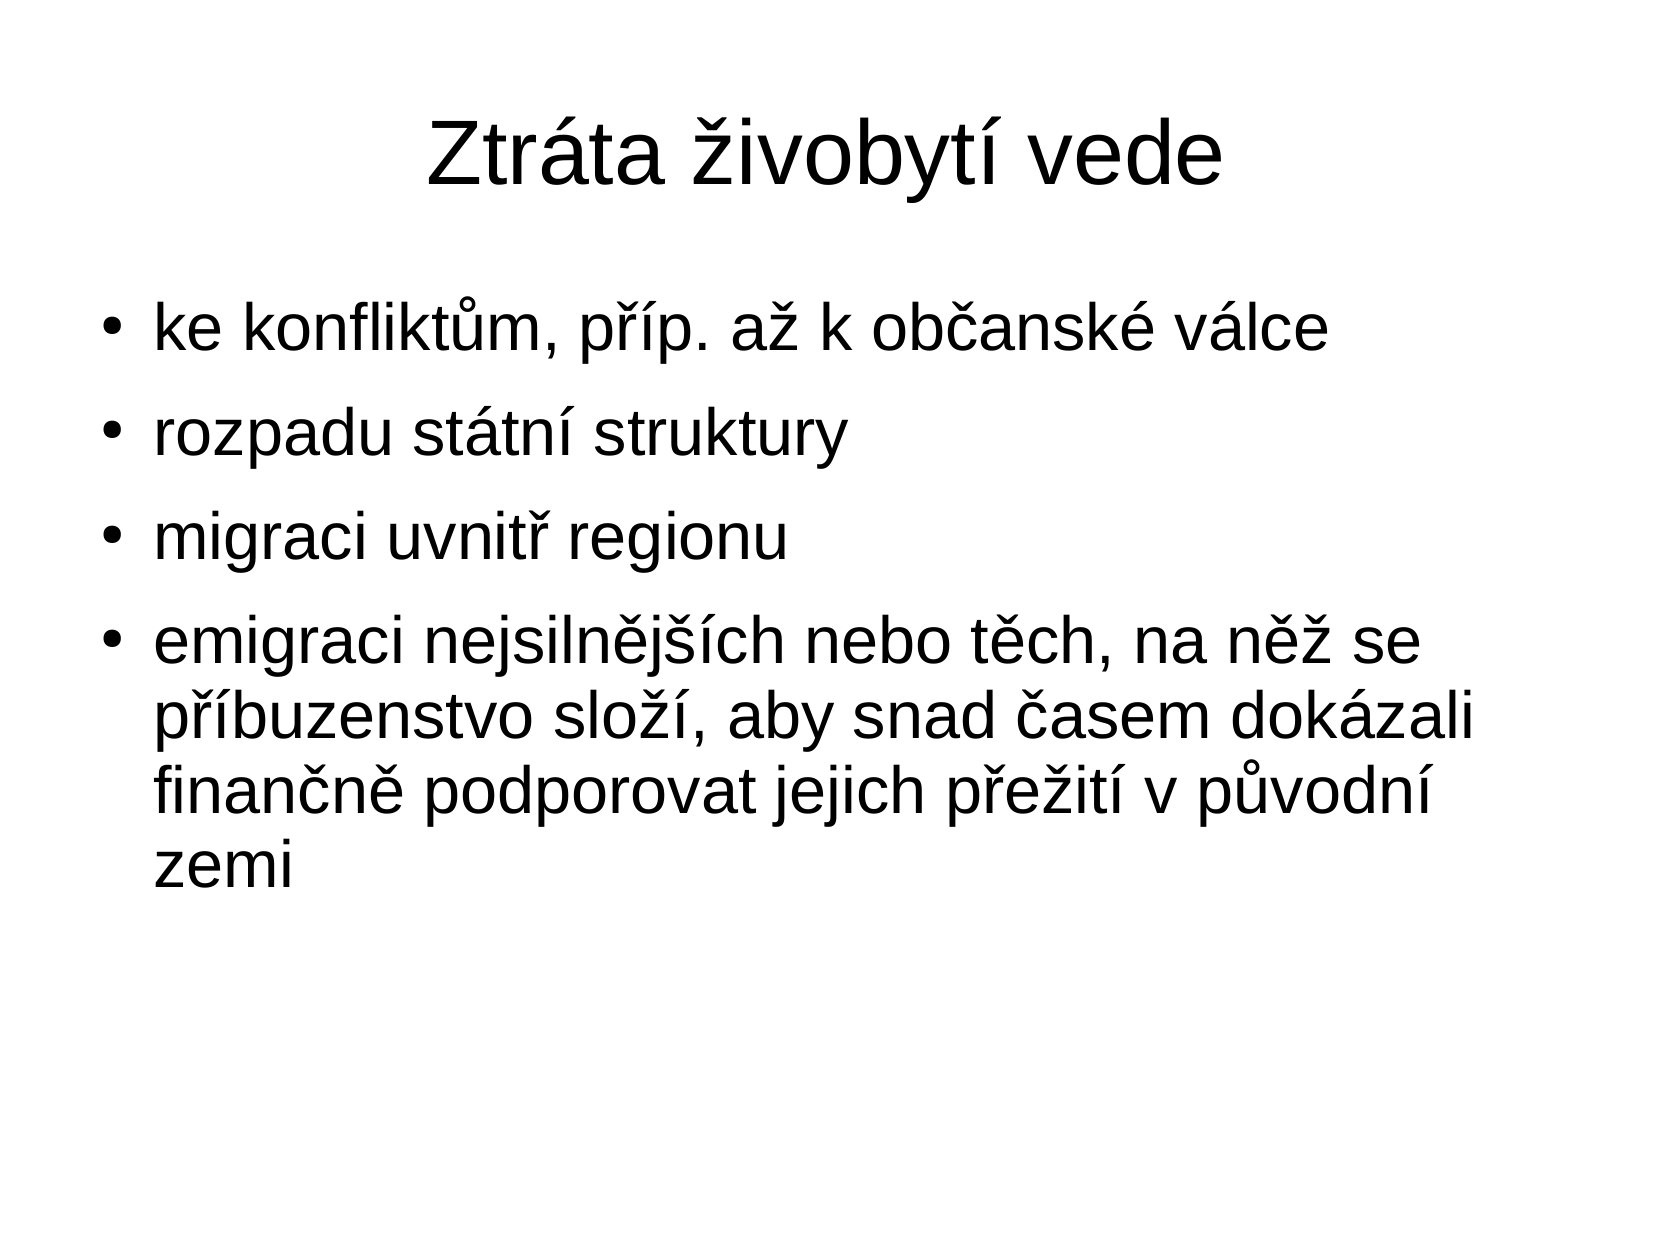

# Ztráta živobytí vede
ke konfliktům, příp. až k občanské válce
rozpadu státní struktury
migraci uvnitř regionu
emigraci nejsilnějších nebo těch, na něž se příbuzenstvo složí, aby snad časem dokázali finančně podporovat jejich přežití v původní zemi